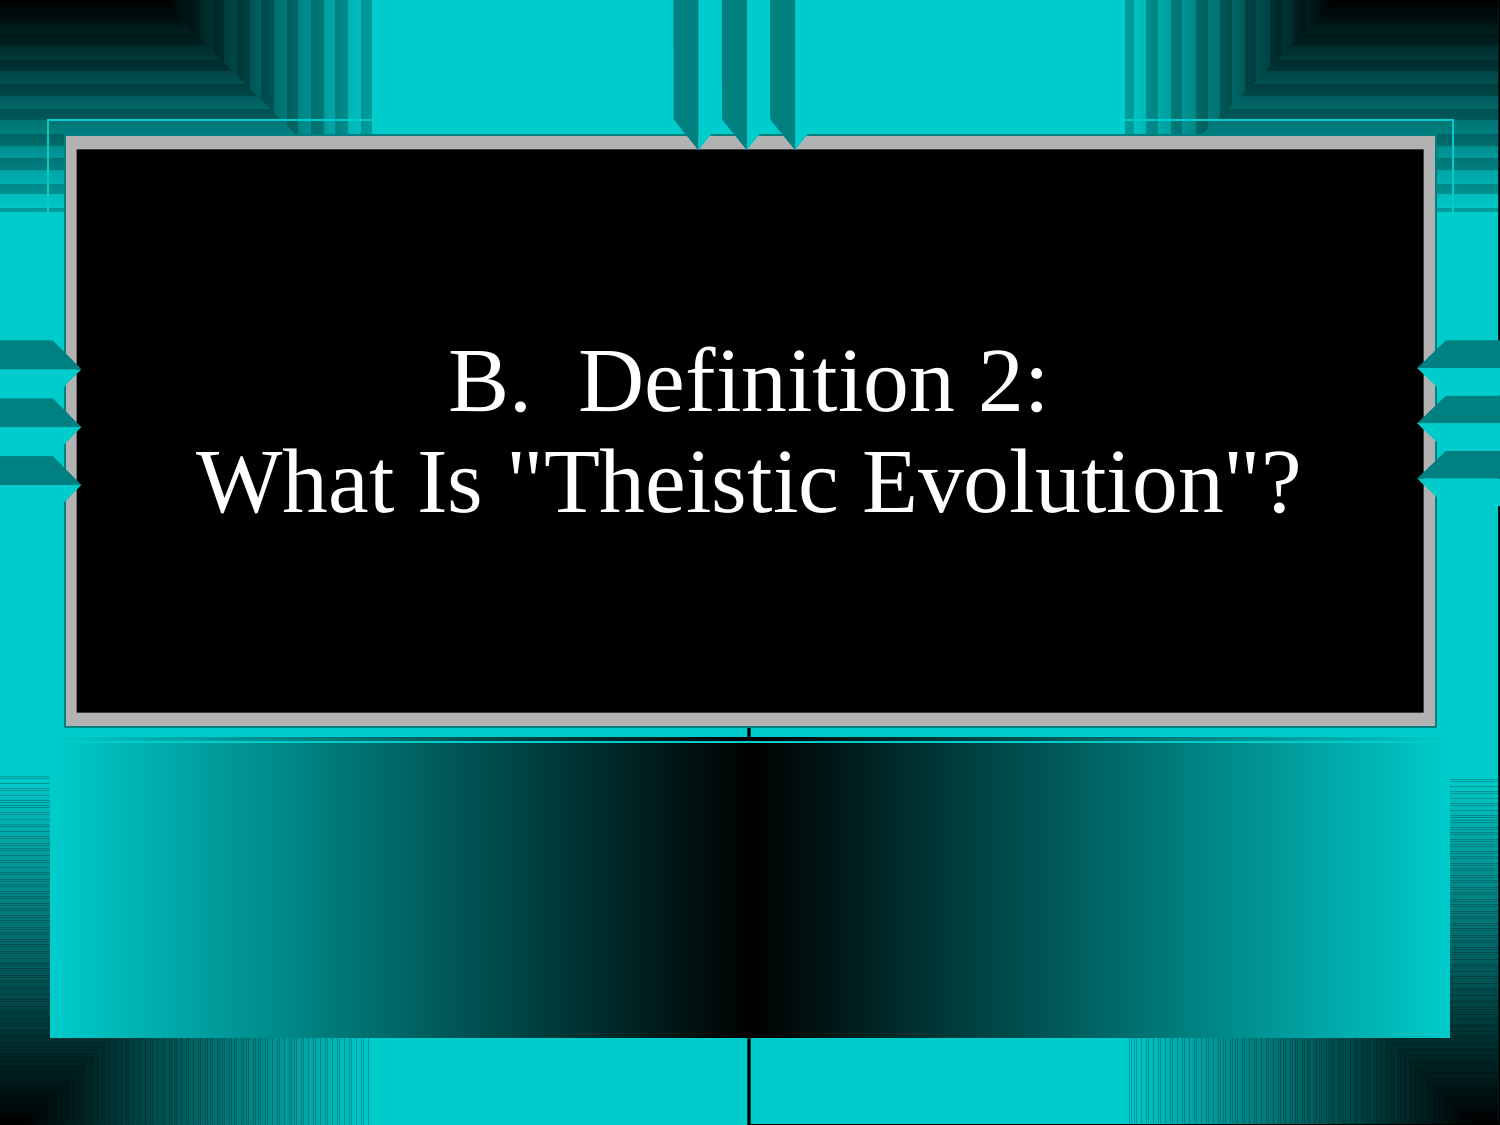

# B. Definition 2: What Is "Theistic Evolution"?